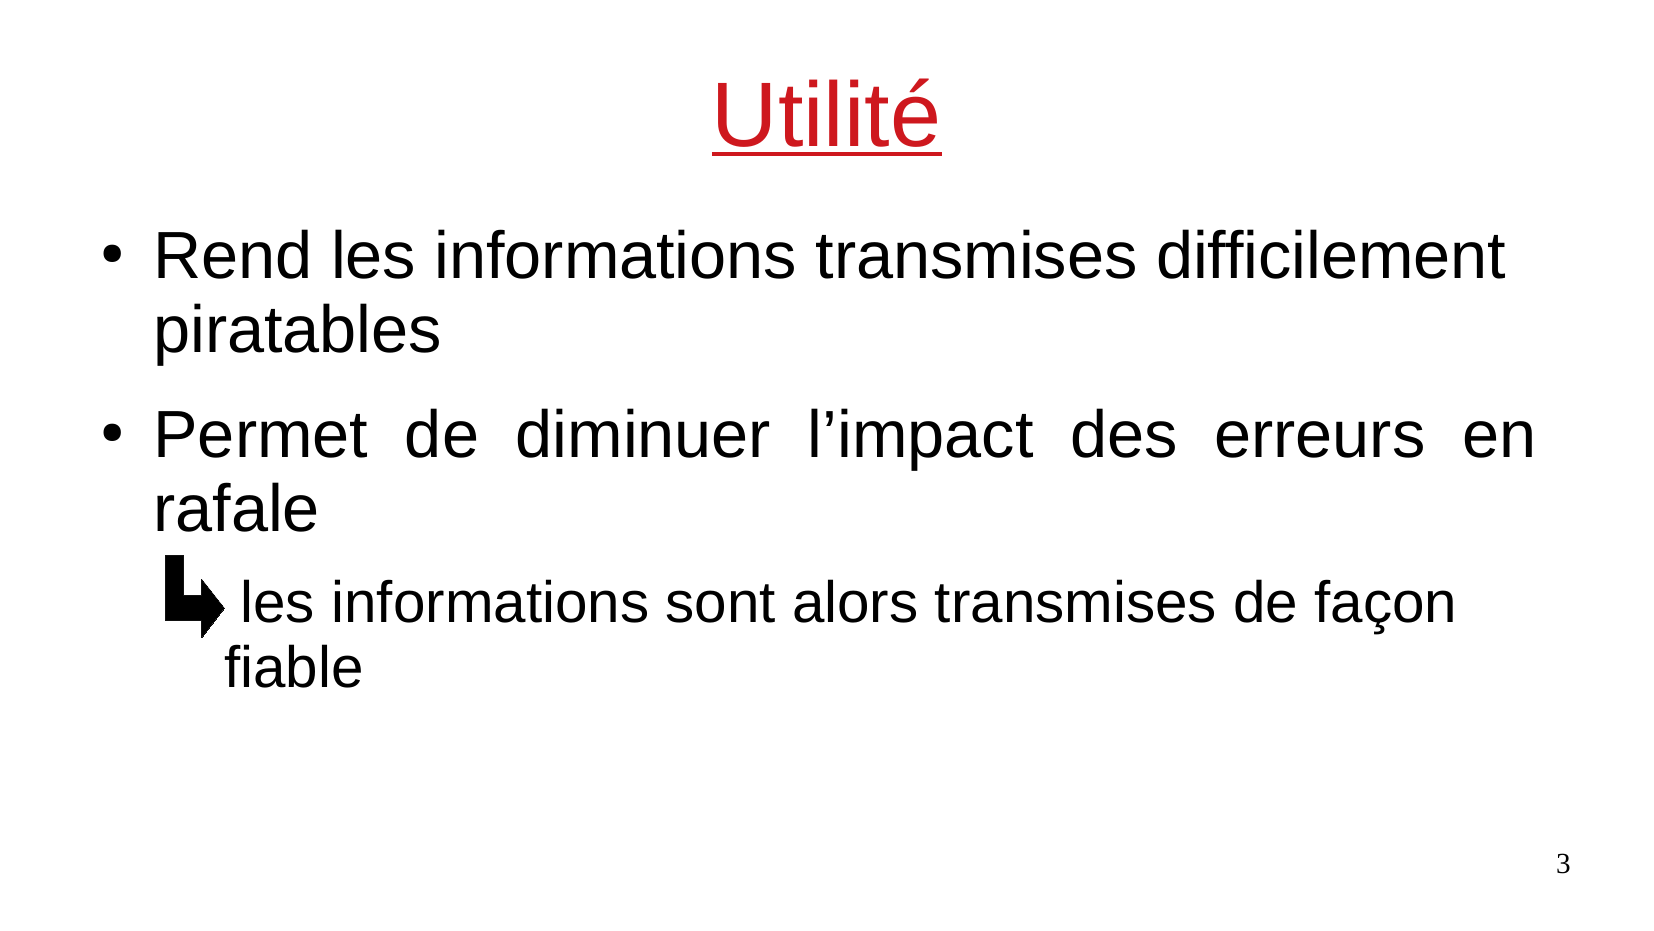

# Utilité
Rend les informations transmises difficilement piratables
Permet de diminuer l’impact des erreurs en rafale
 les informations sont alors transmises de façon fiable
3